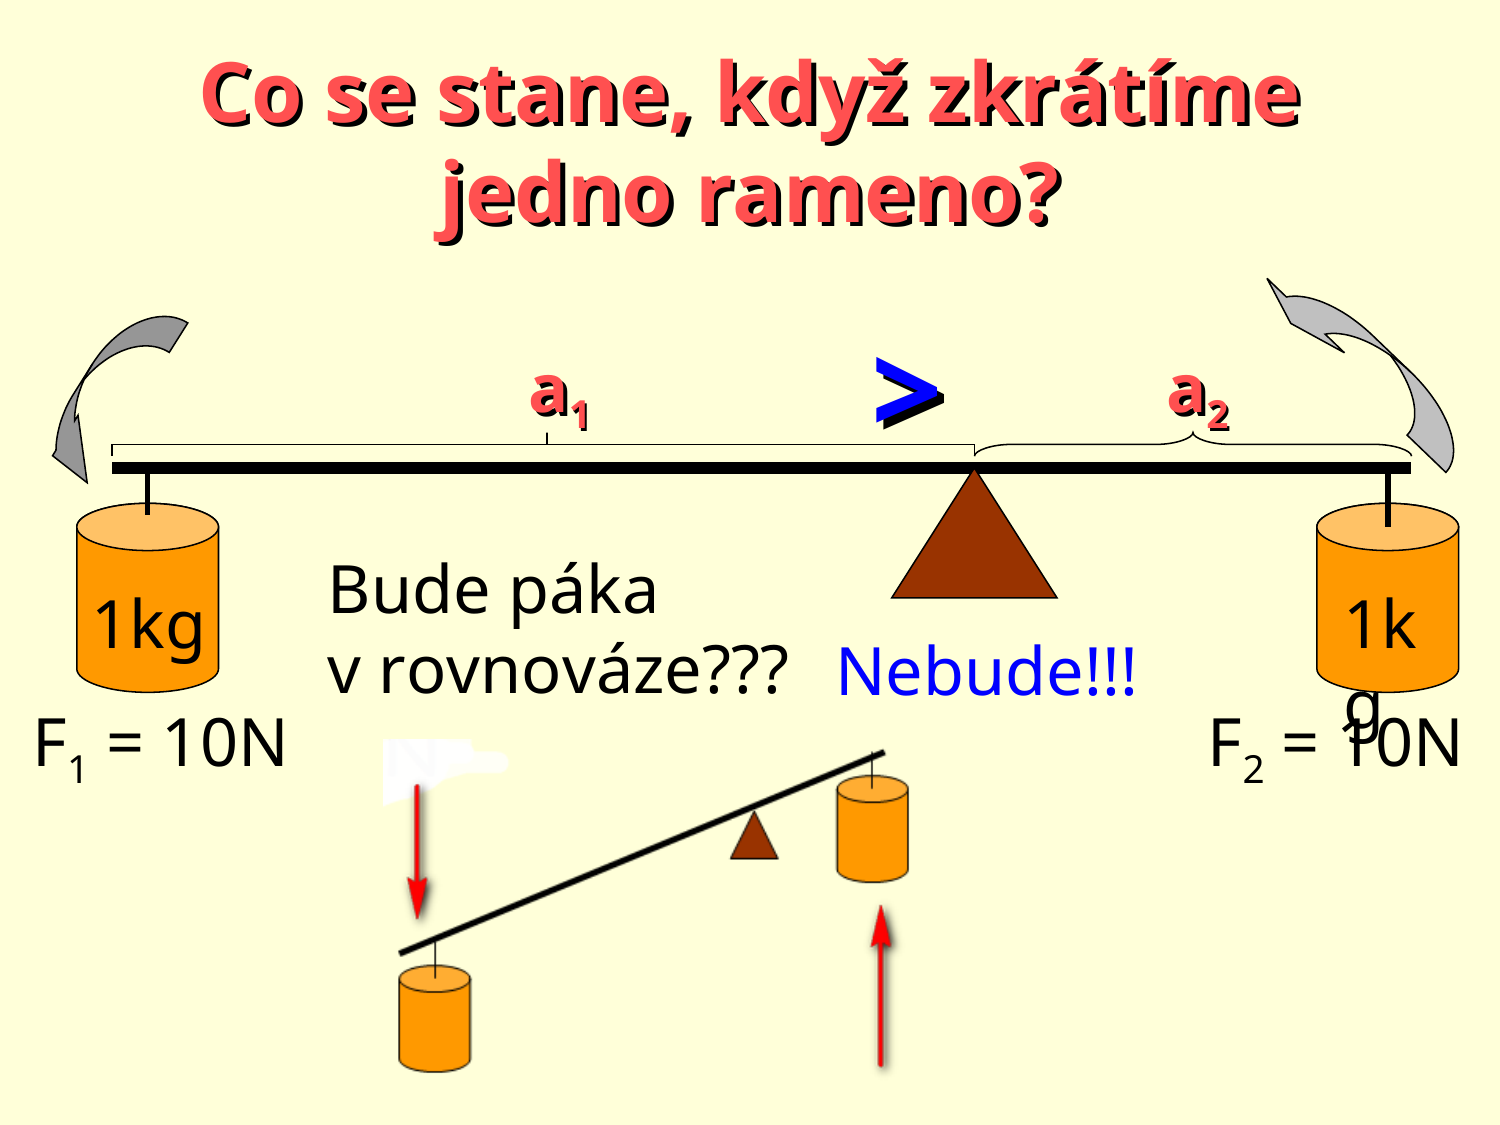

# Co se stane, když zkrátíme jedno rameno?
>
a1
a2
Bude páka
v rovnováze???
1kg
1kg
Nebude!!!
F1 = 10N
F2 = 10N